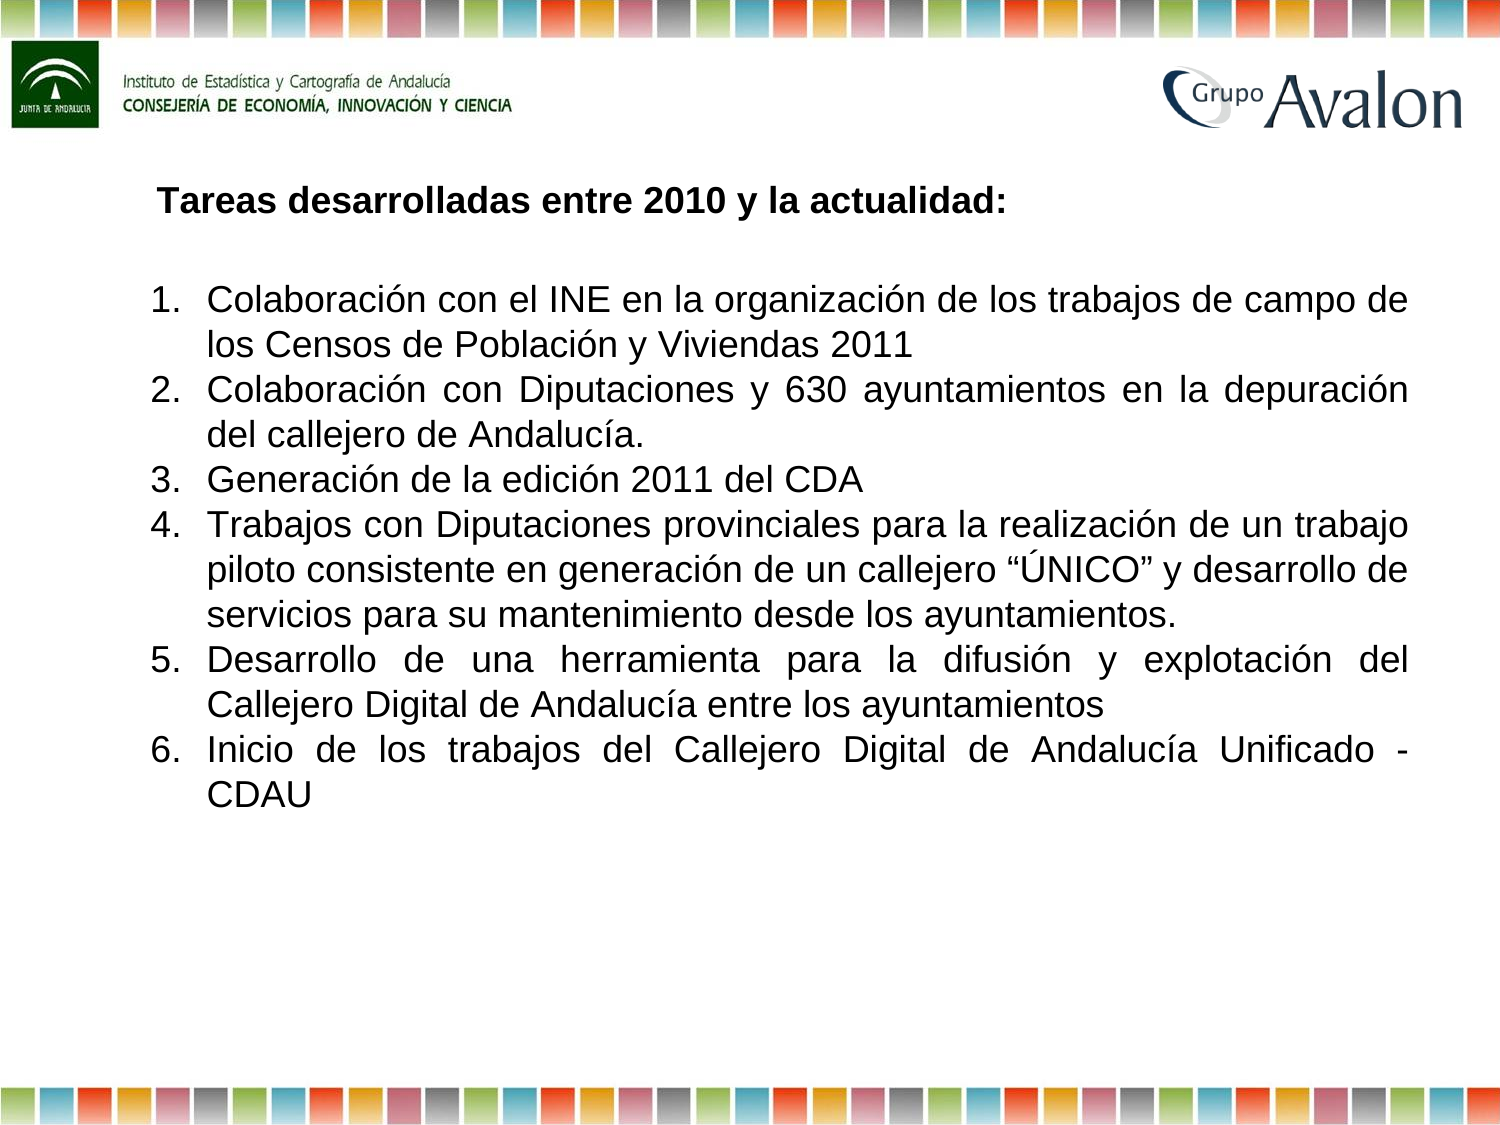

Tareas desarrolladas entre 2010 y la actualidad:
Colaboración con el INE en la organización de los trabajos de campo de los Censos de Población y Viviendas 2011
Colaboración con Diputaciones y 630 ayuntamientos en la depuración del callejero de Andalucía.
Generación de la edición 2011 del CDA
Trabajos con Diputaciones provinciales para la realización de un trabajo piloto consistente en generación de un callejero “ÚNICO” y desarrollo de servicios para su mantenimiento desde los ayuntamientos.
Desarrollo de una herramienta para la difusión y explotación del Callejero Digital de Andalucía entre los ayuntamientos
Inicio de los trabajos del Callejero Digital de Andalucía Unificado - CDAU